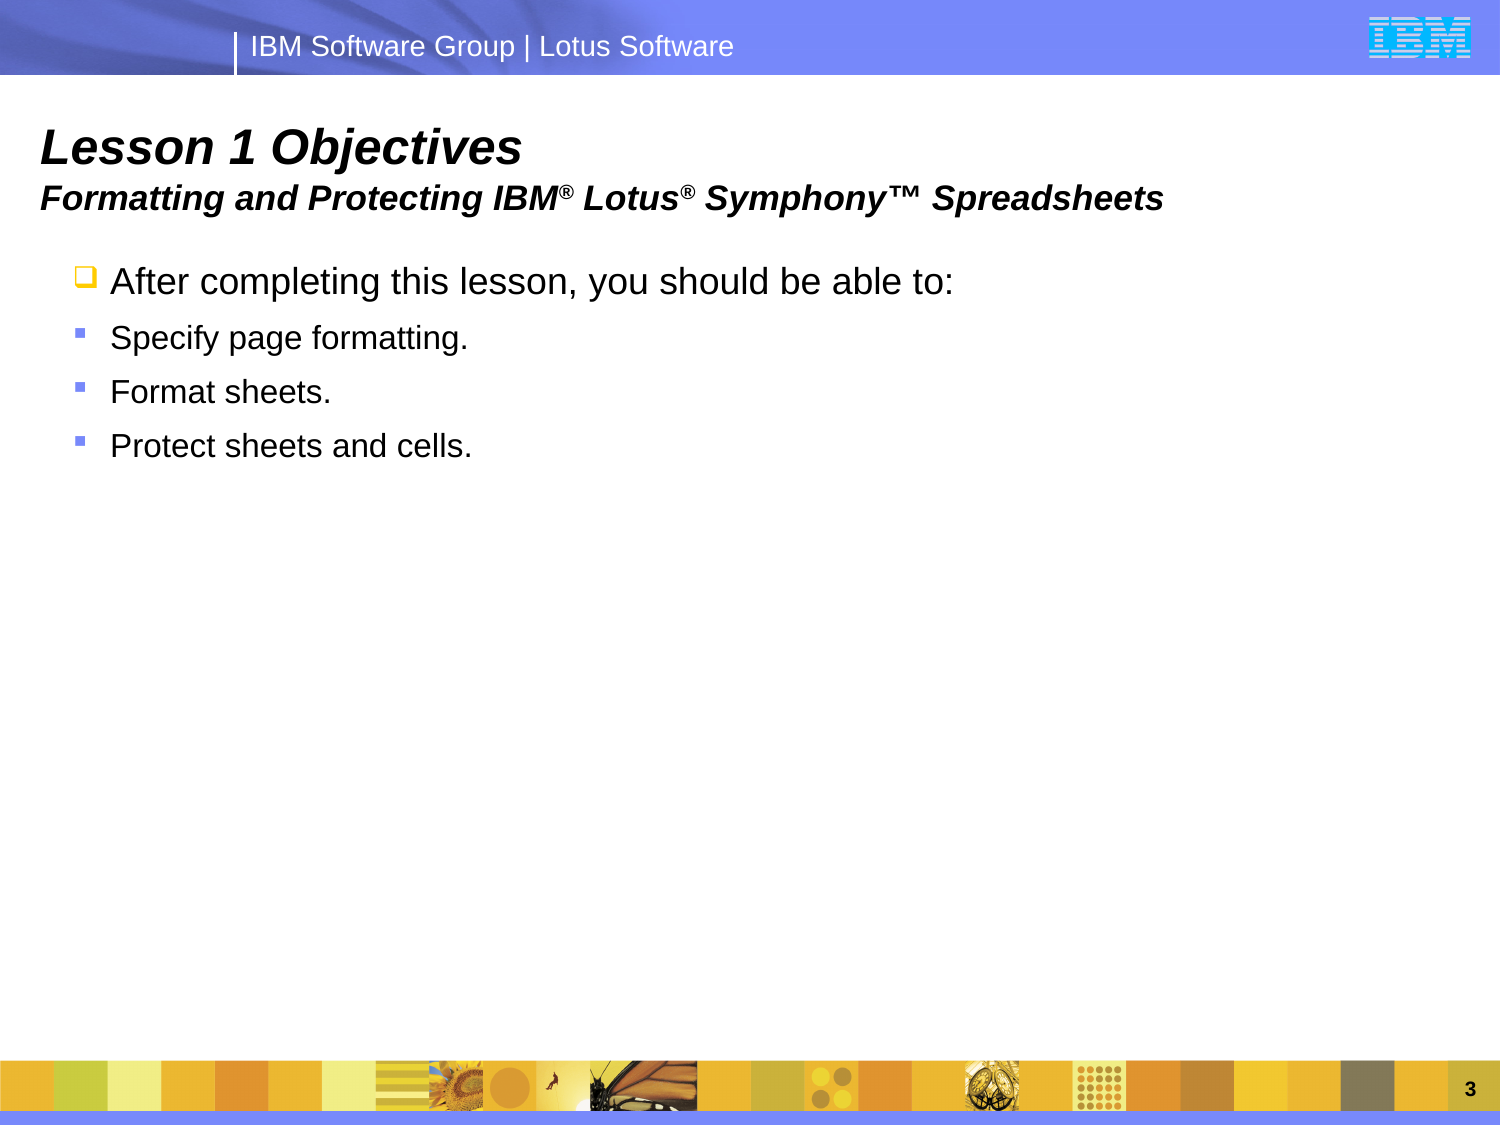

# Lesson 1 Objectives Formatting and Protecting IBM® Lotus® Symphony™ Spreadsheets
After completing this lesson, you should be able to:
Specify page formatting.
Format sheets.
Protect sheets and cells.
3